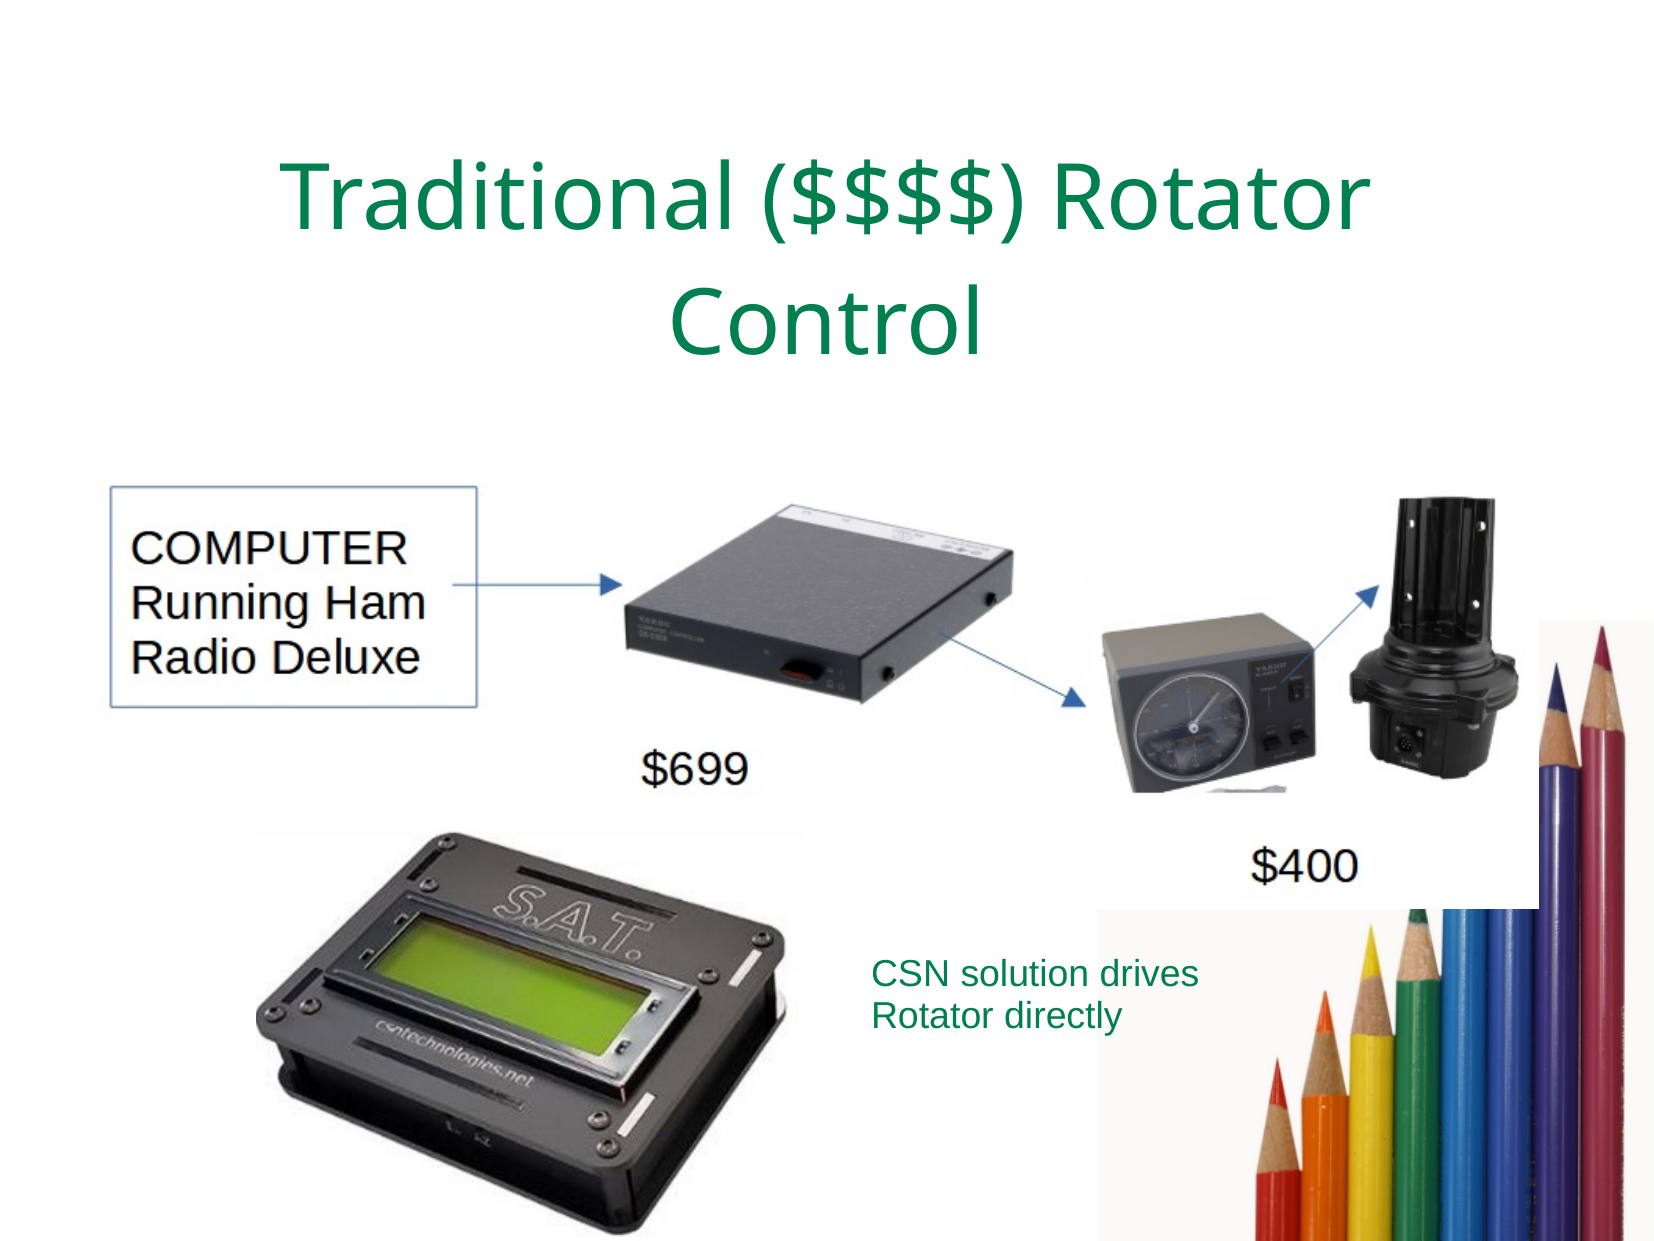

# Traditional ($$$$) Rotator Control
CSN solution drives
Rotator directly